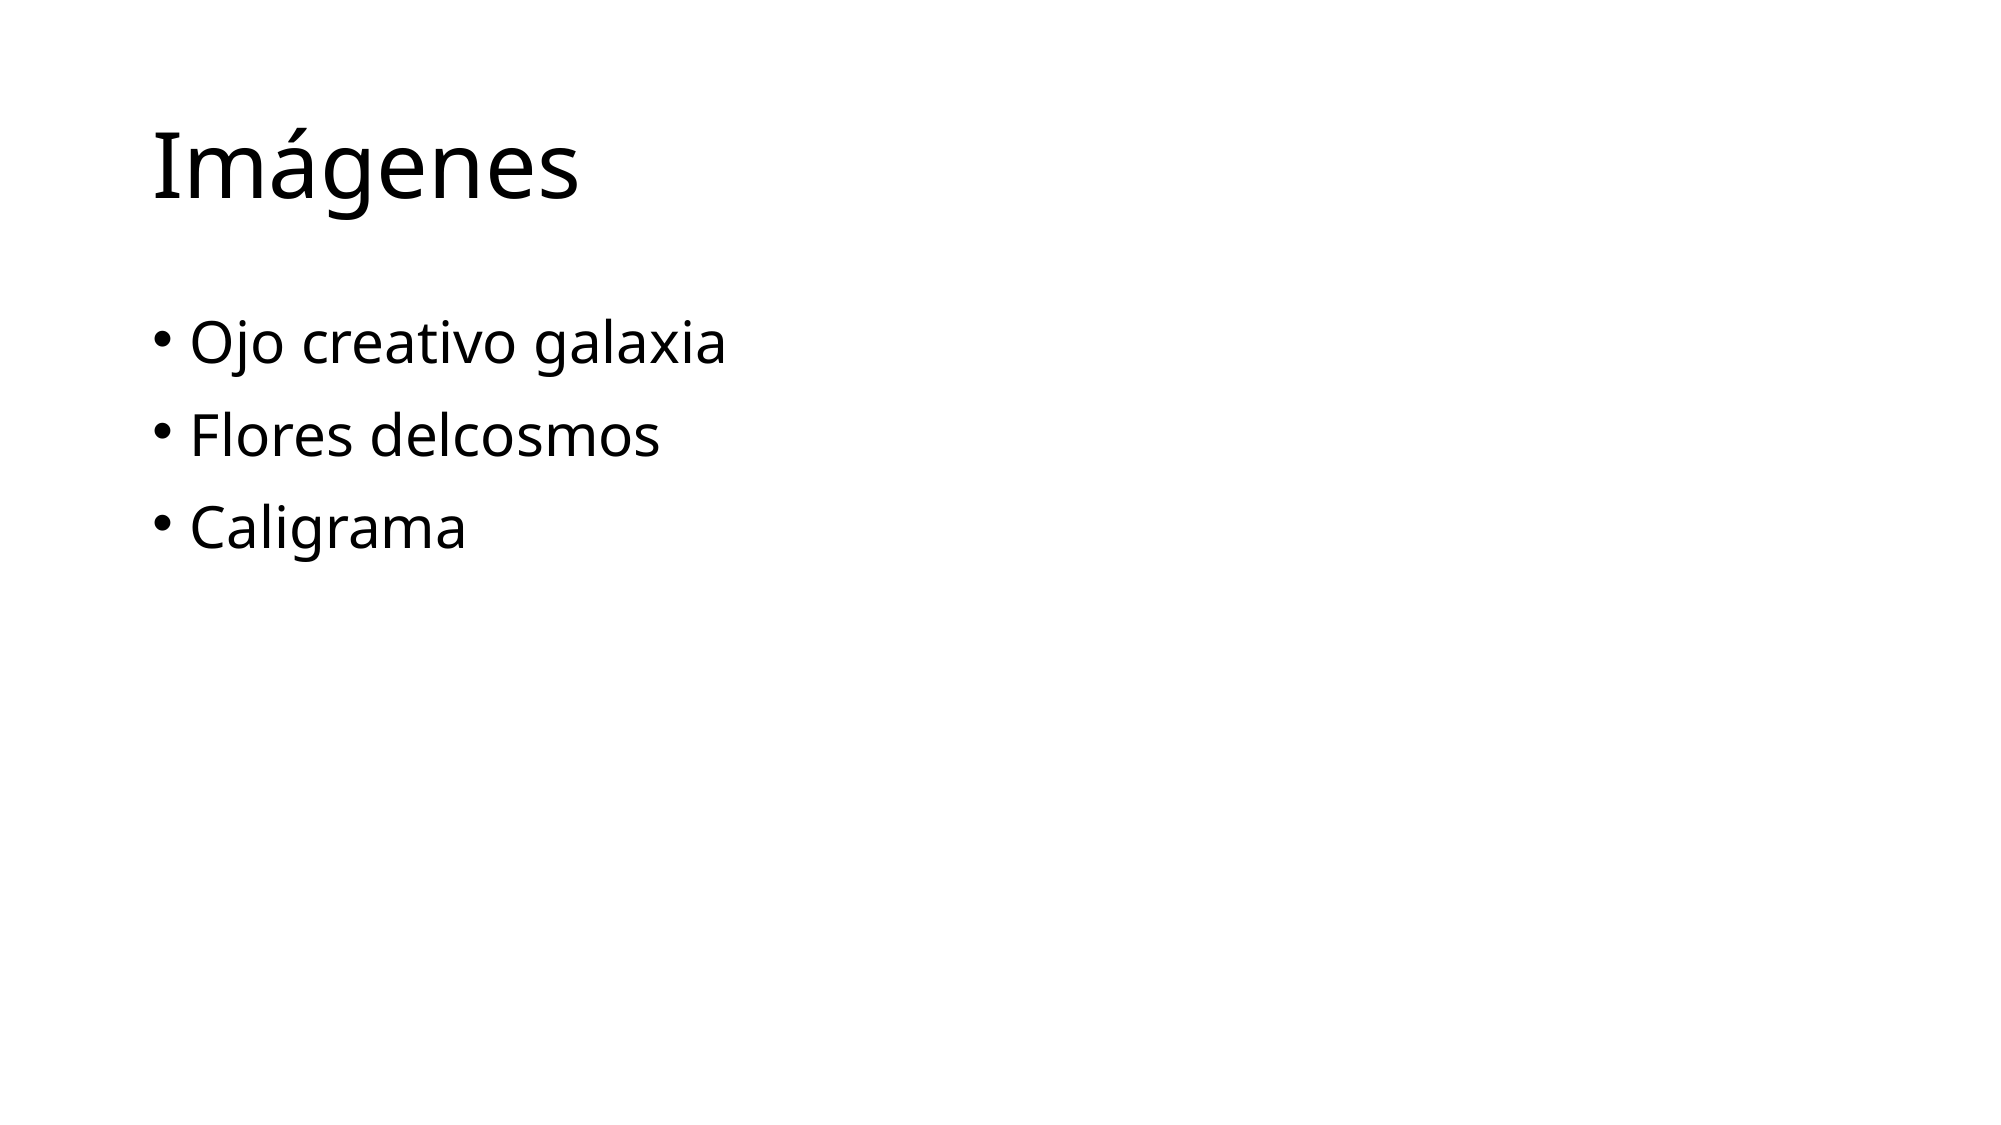

# Imágenes
Ojo creativo galaxia
Flores delcosmos
Caligrama